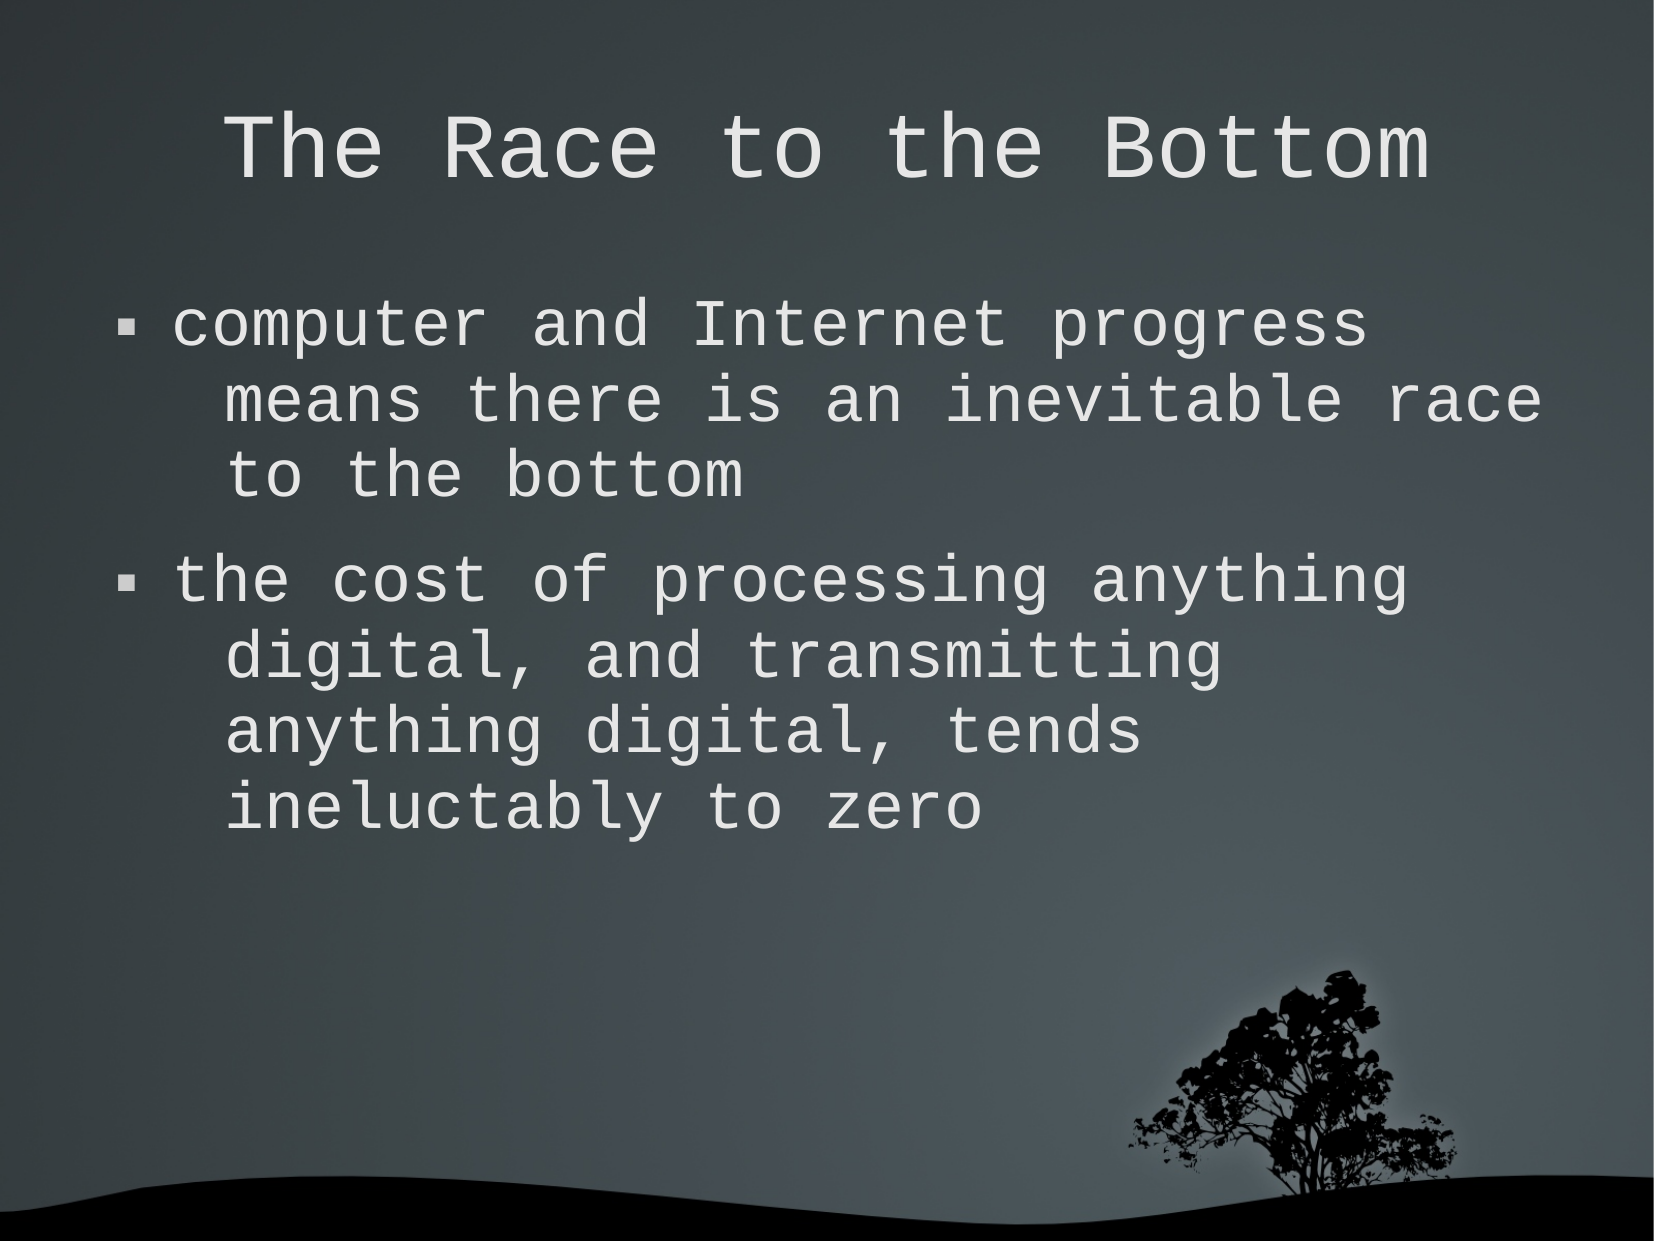

# The Race to the Bottom
computer and Internet progress means there is an inevitable race to the bottom
the cost of processing anything digital, and transmitting anything digital, tends ineluctably to zero